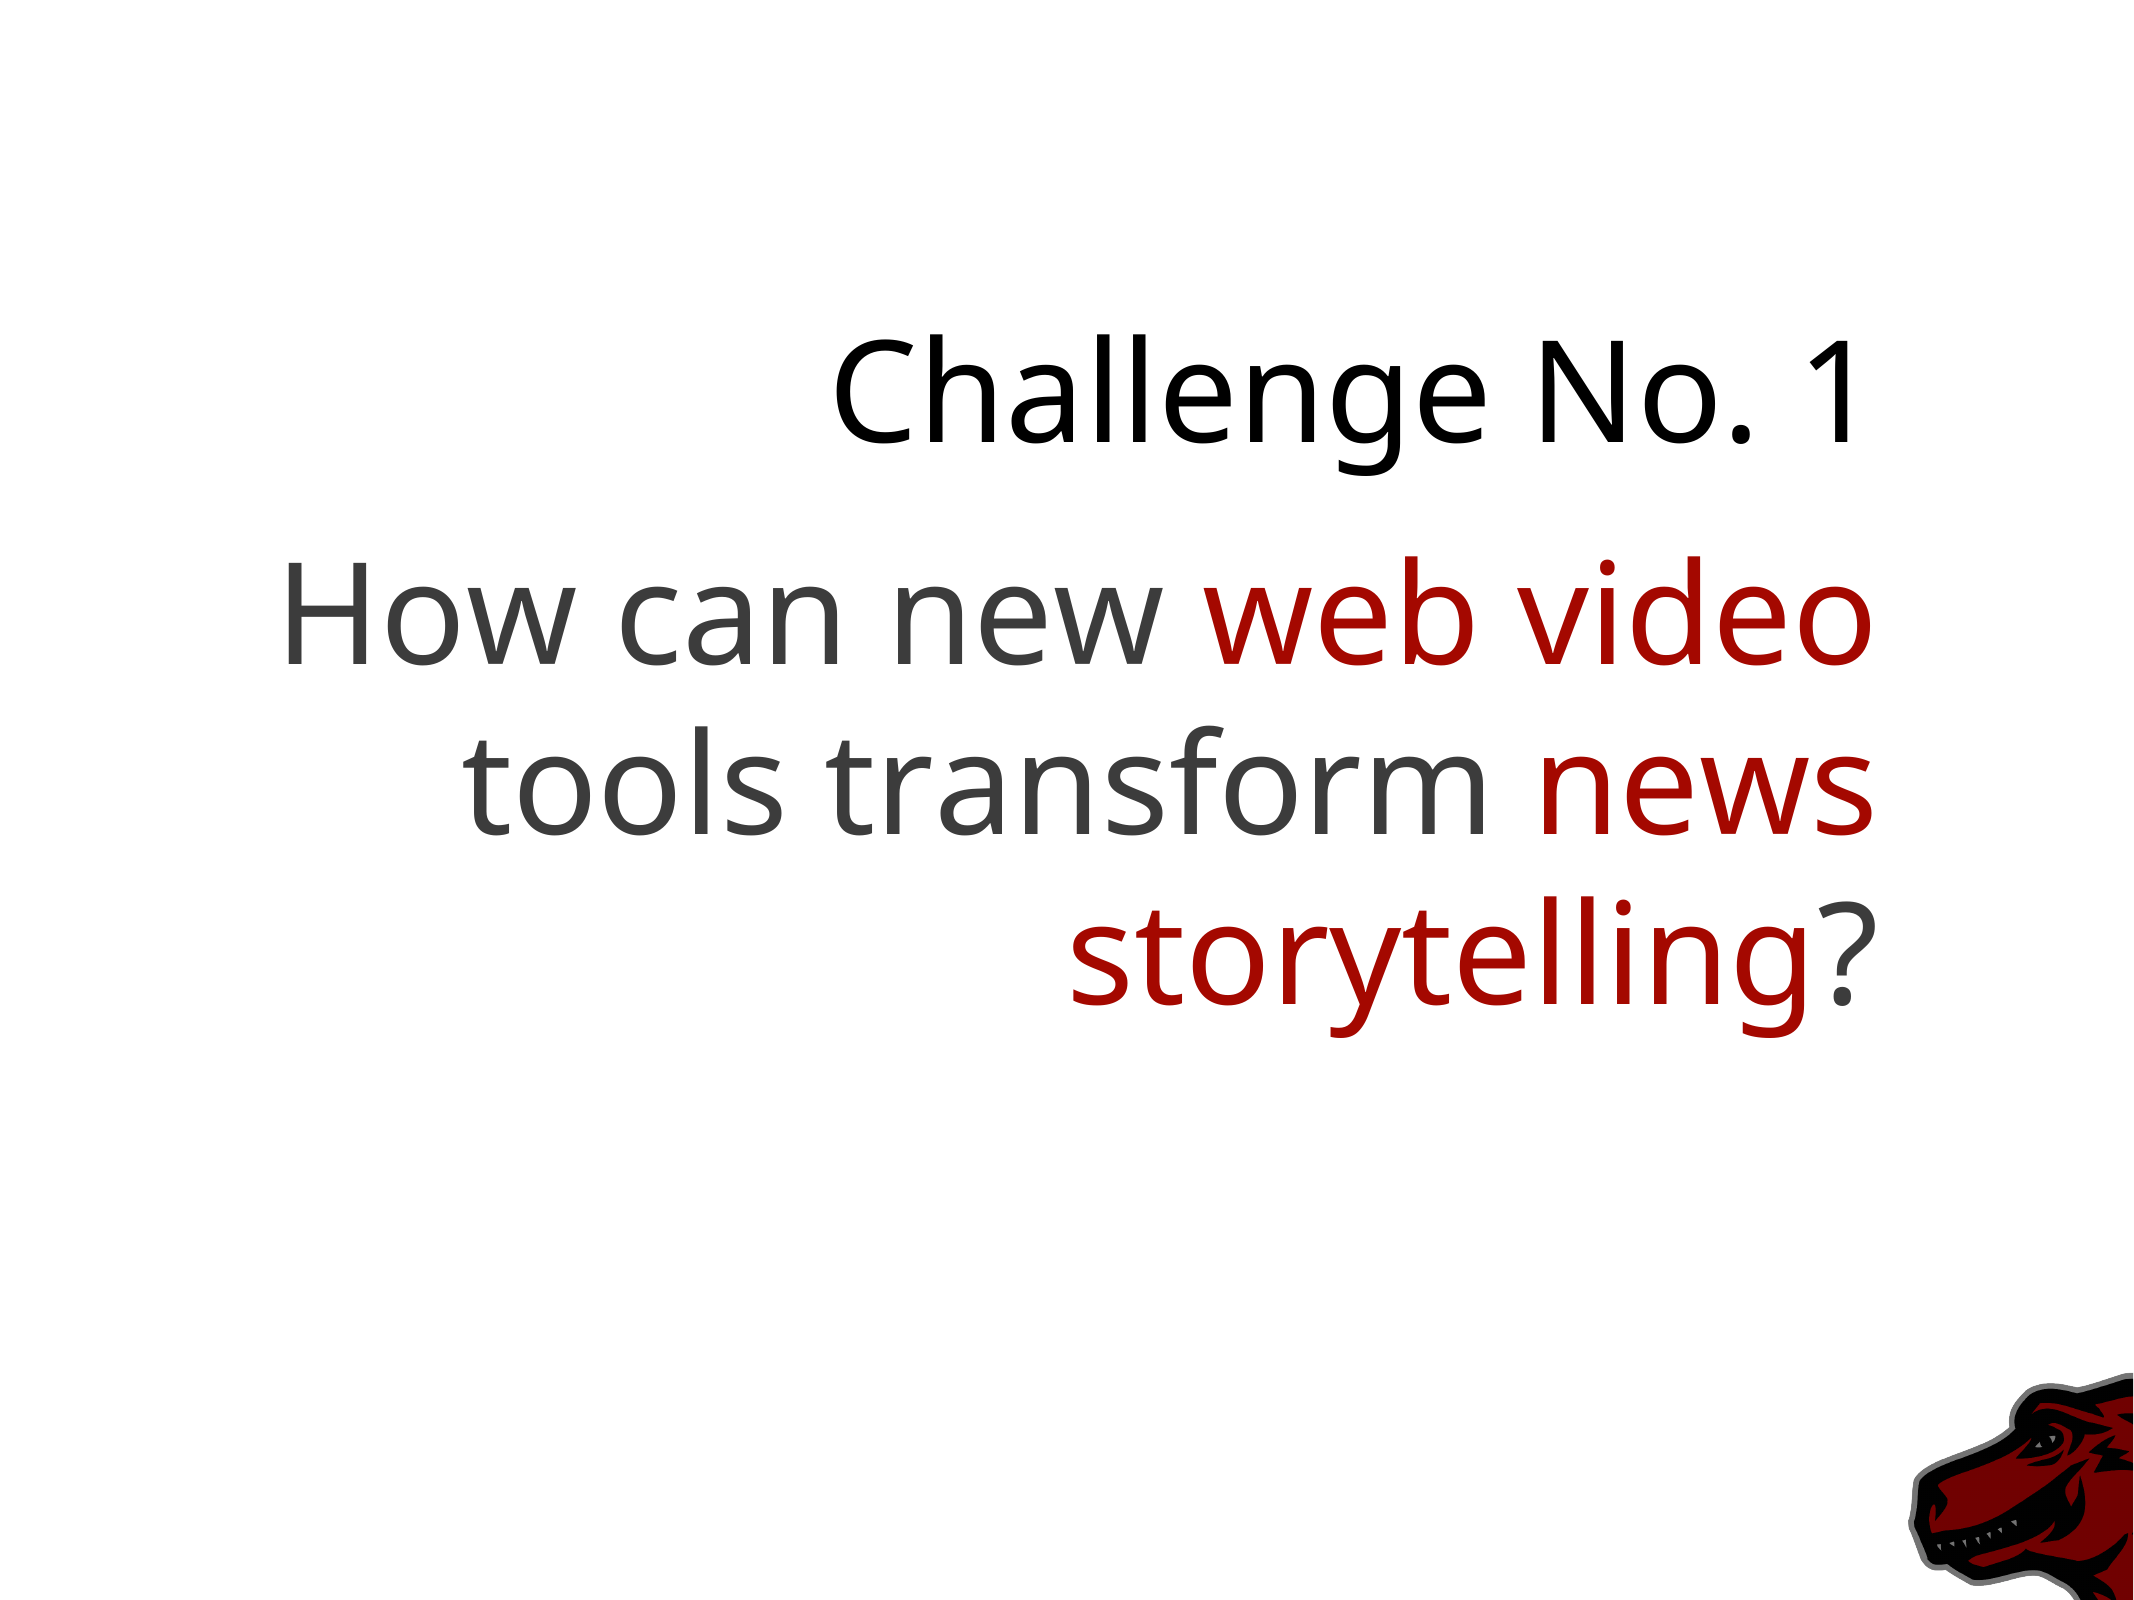

Challenge No. 1
How can new web video tools transform news storytelling?